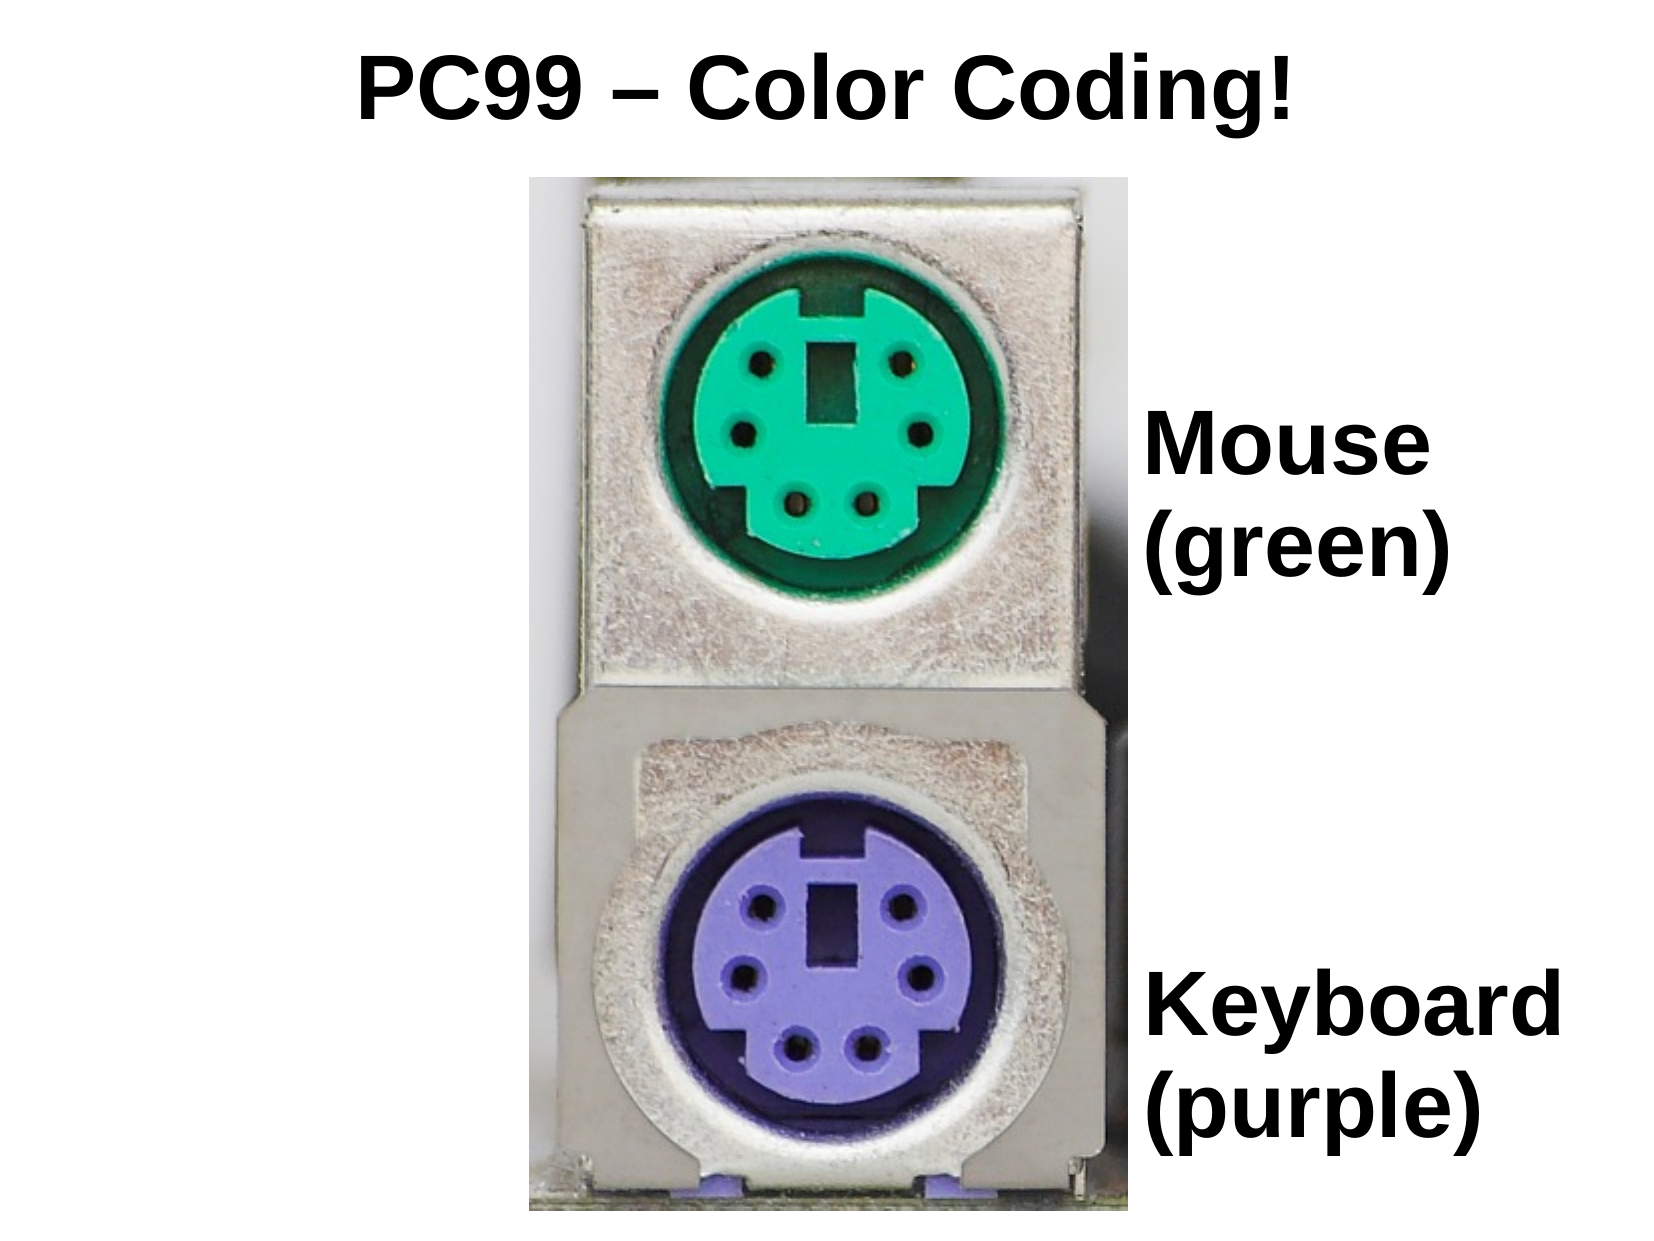

# PC99 – Color Coding!
Mouse
(green)
Keyboard
(purple)